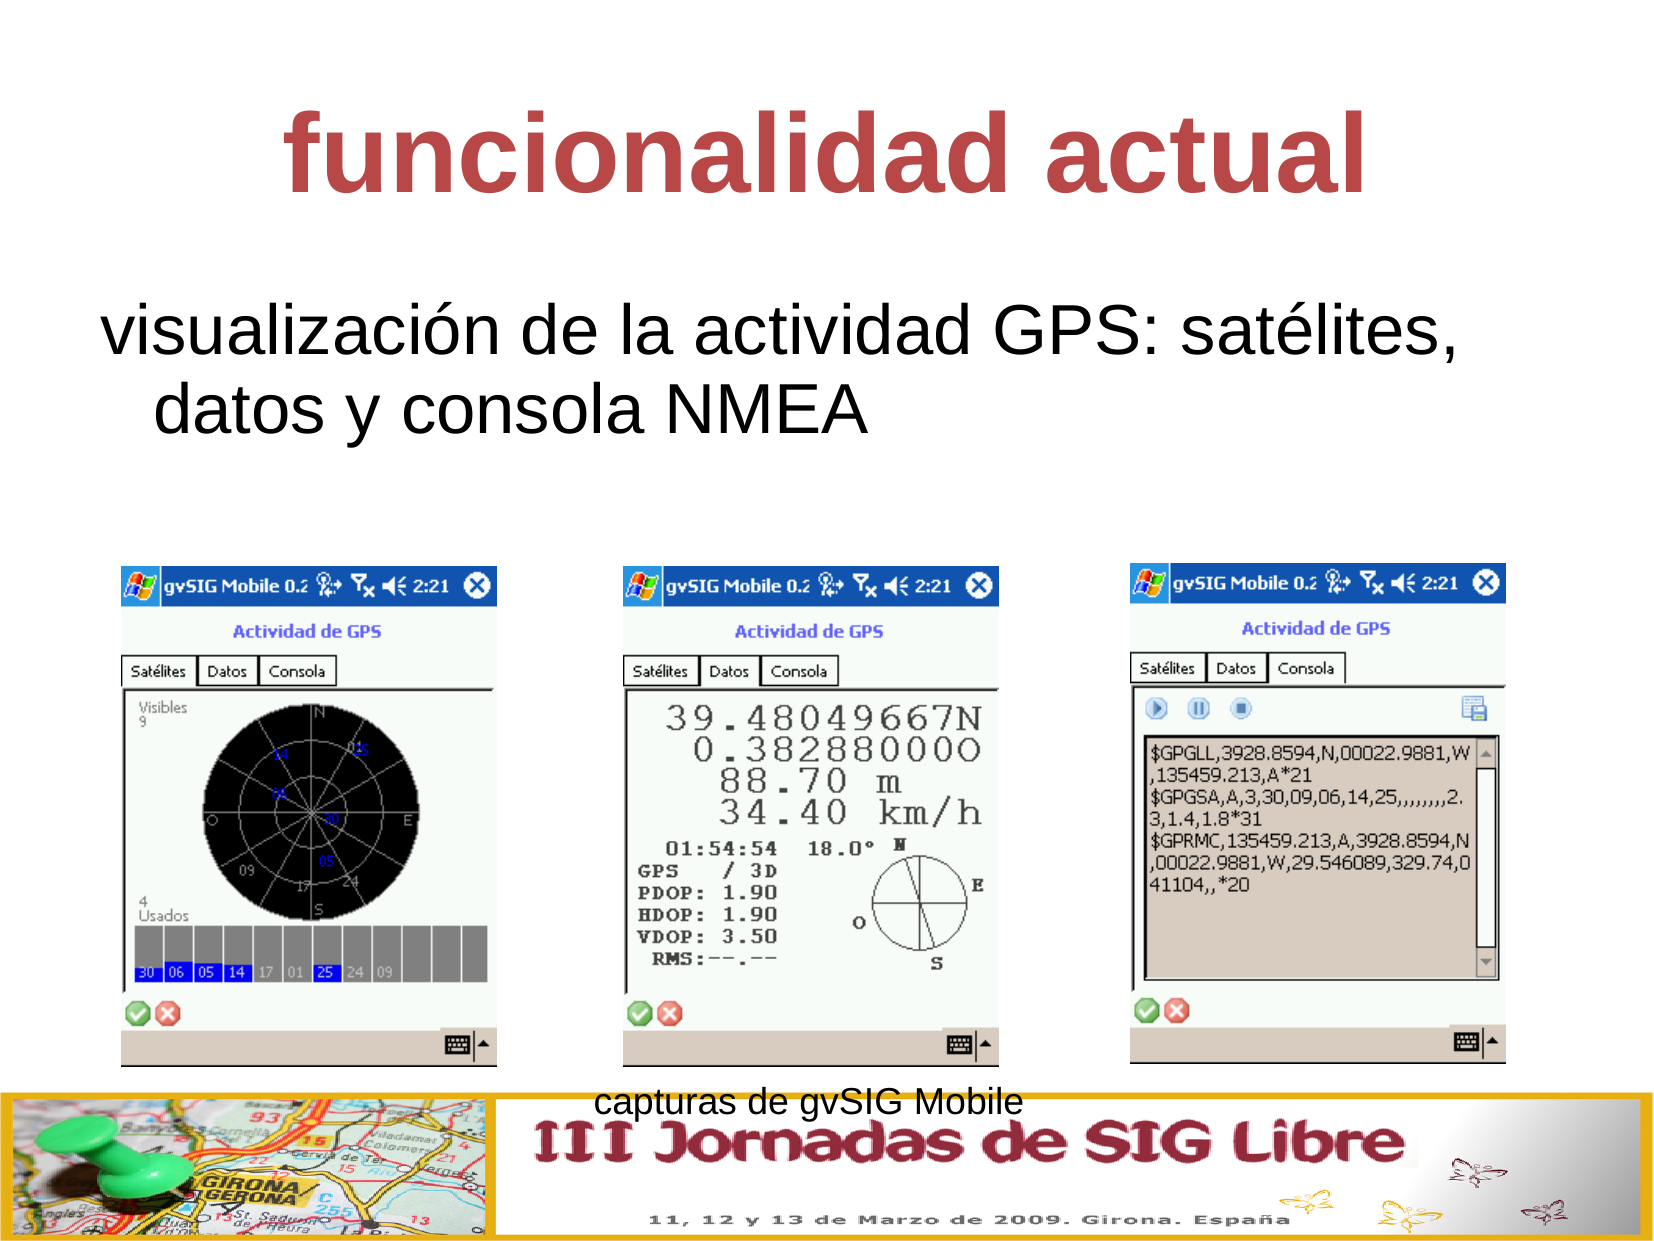

# funcionalidad actual
visualización de la actividad GPS: satélites, datos y consola NMEA
capturas de gvSIG Mobile